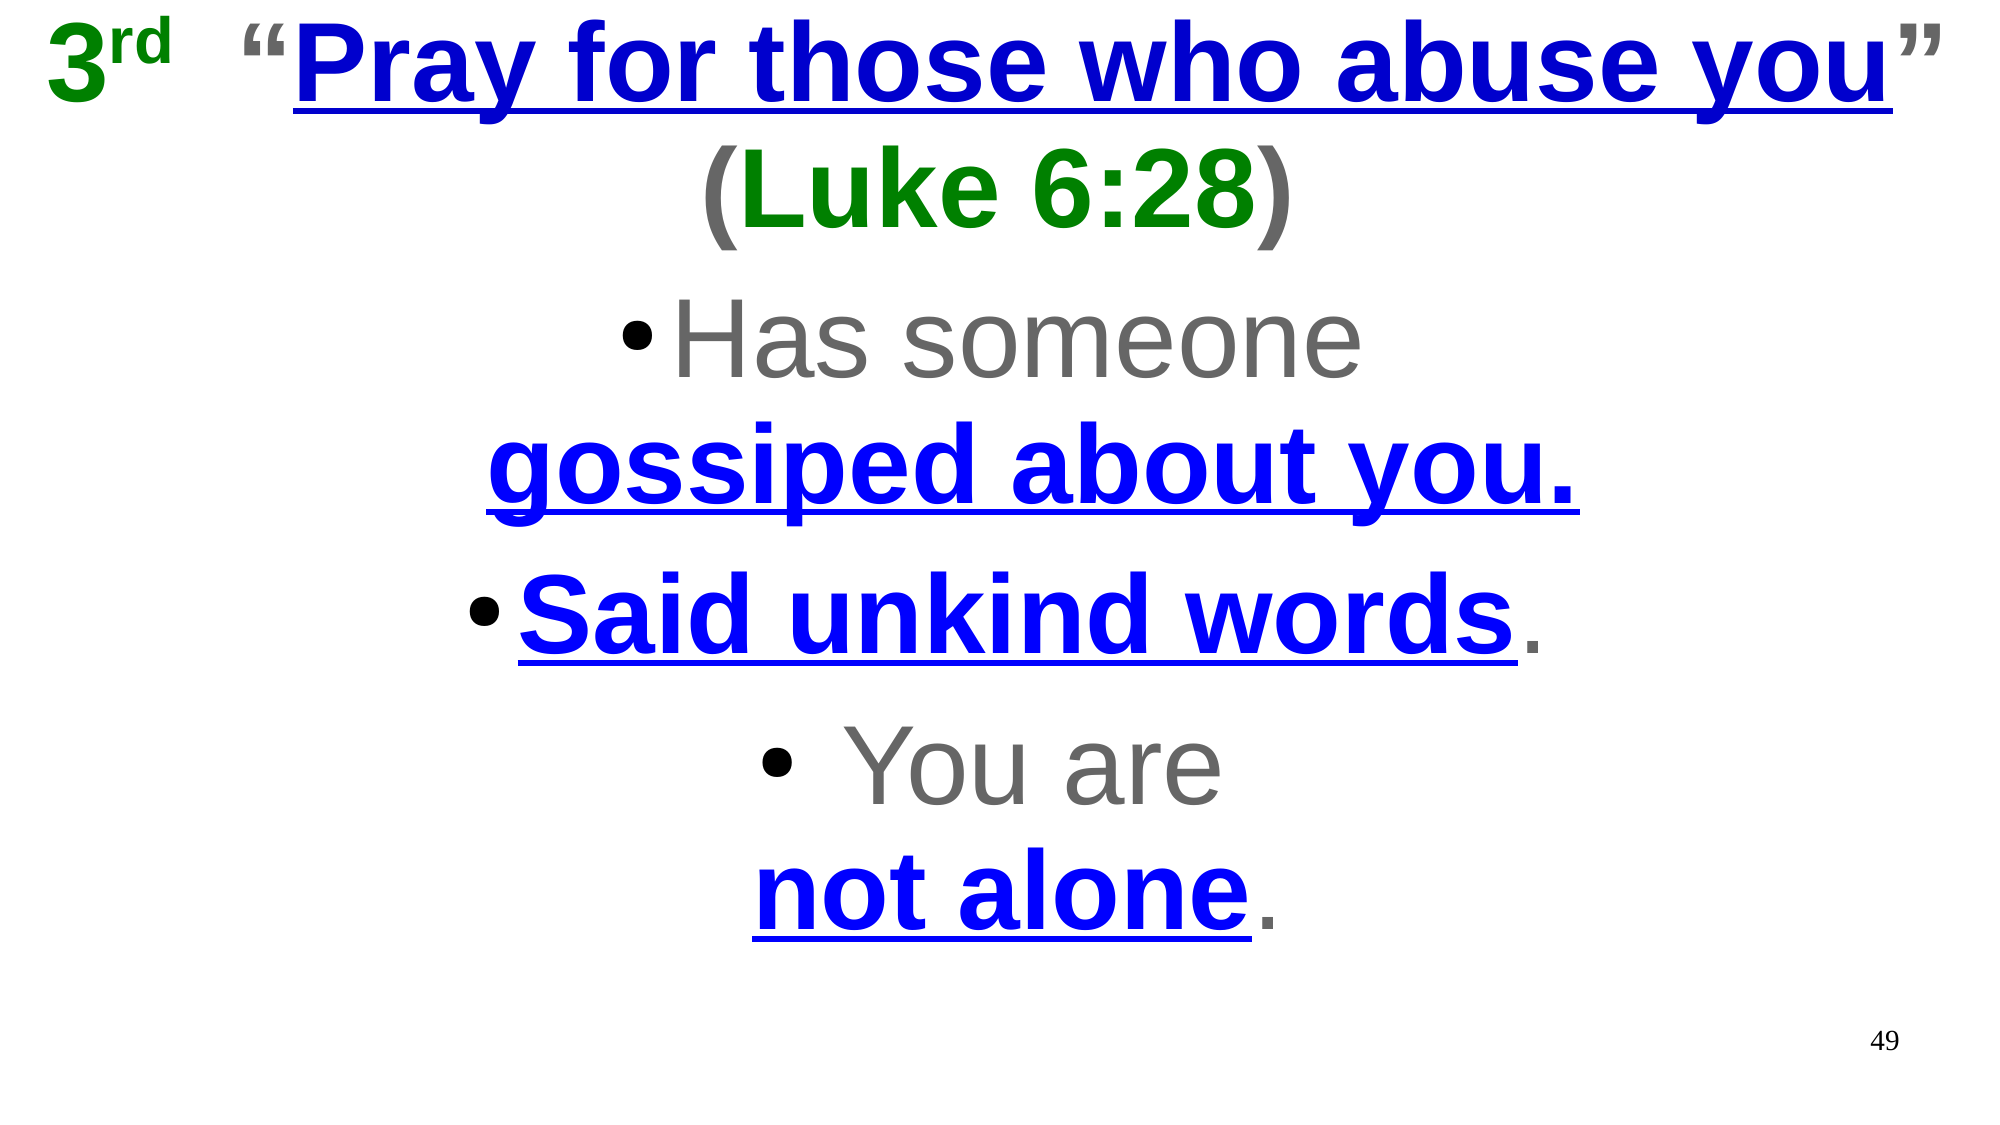

# 3rd “Pray for those who abuse you” (Luke 6:28)
Has someone
gossiped about you.
Said unkind words.
 You are
not alone.
49